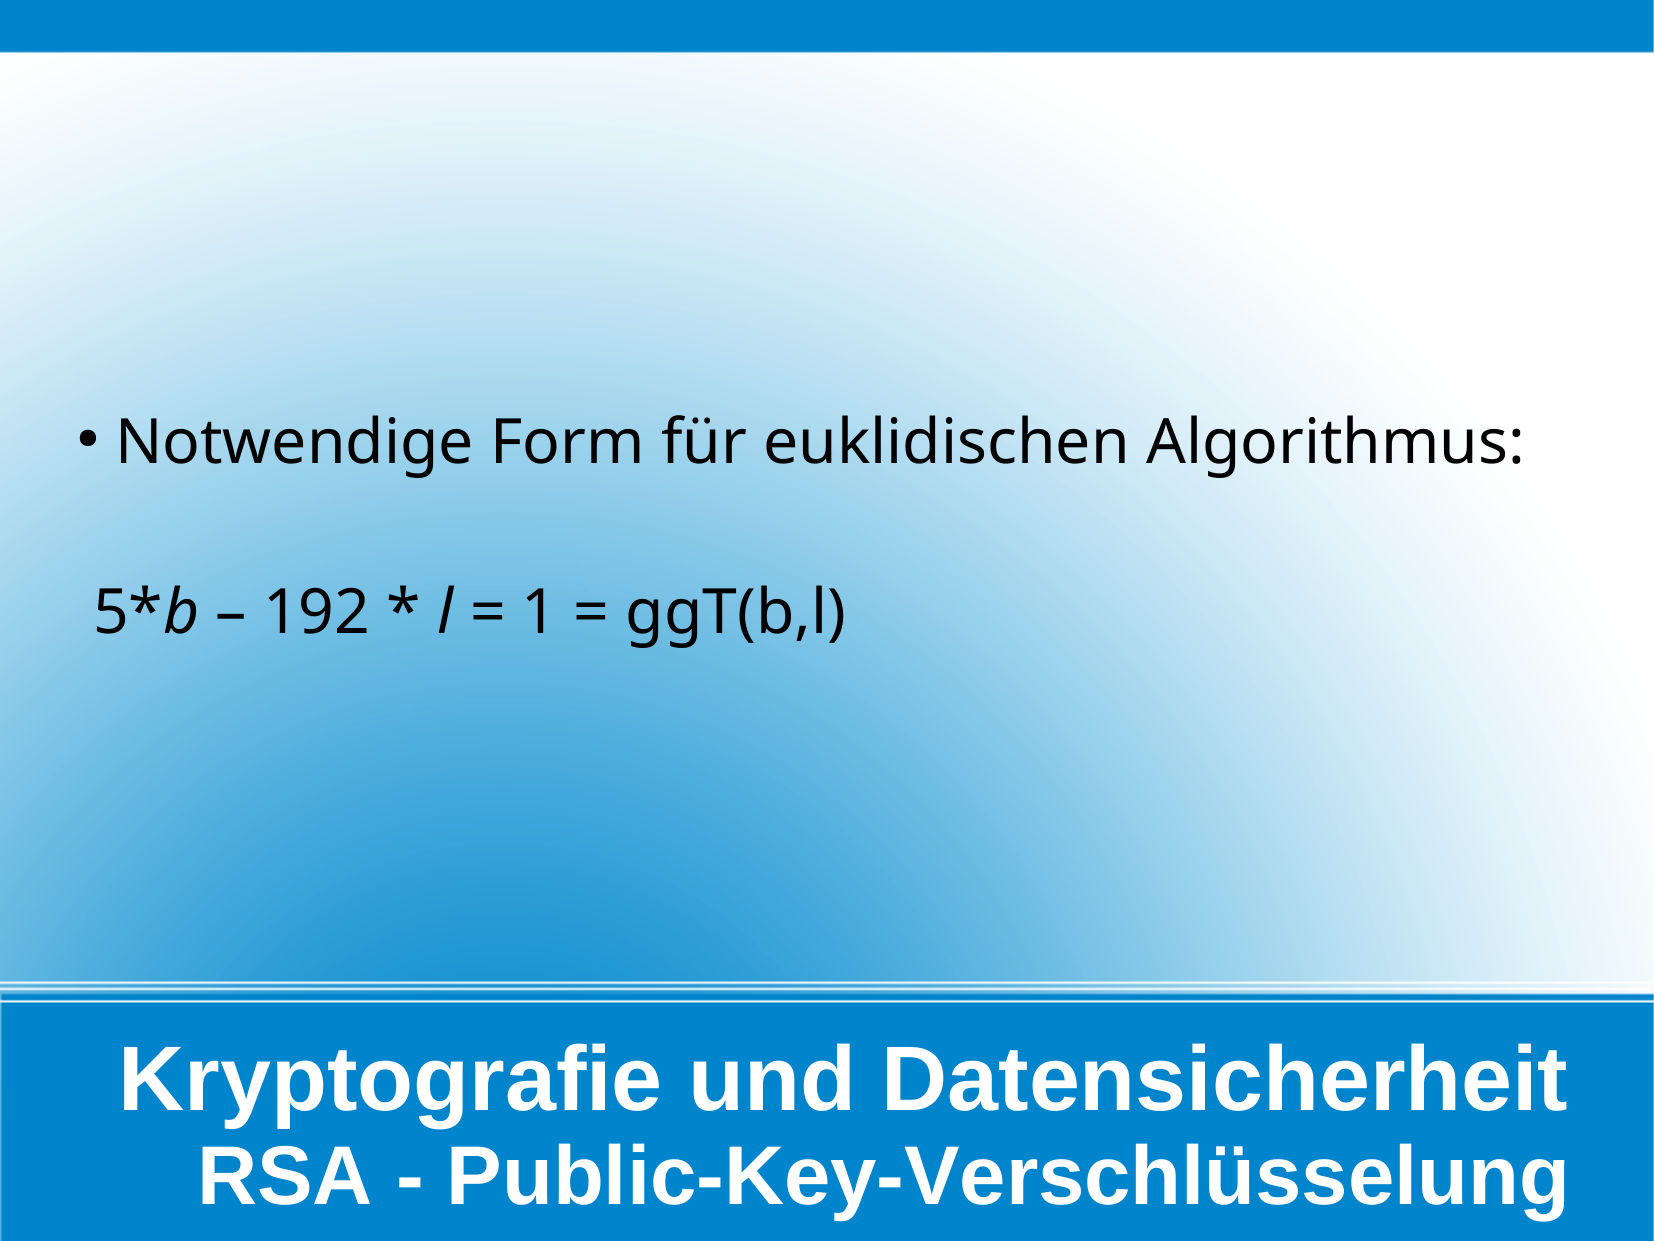

Notwendige Form für euklidischen Algorithmus:
 5*b – 192 * l = 1 = ggT(b,l)
# Kryptografie und Datensicherheit RSA - Public-Key-Verschlüsselung